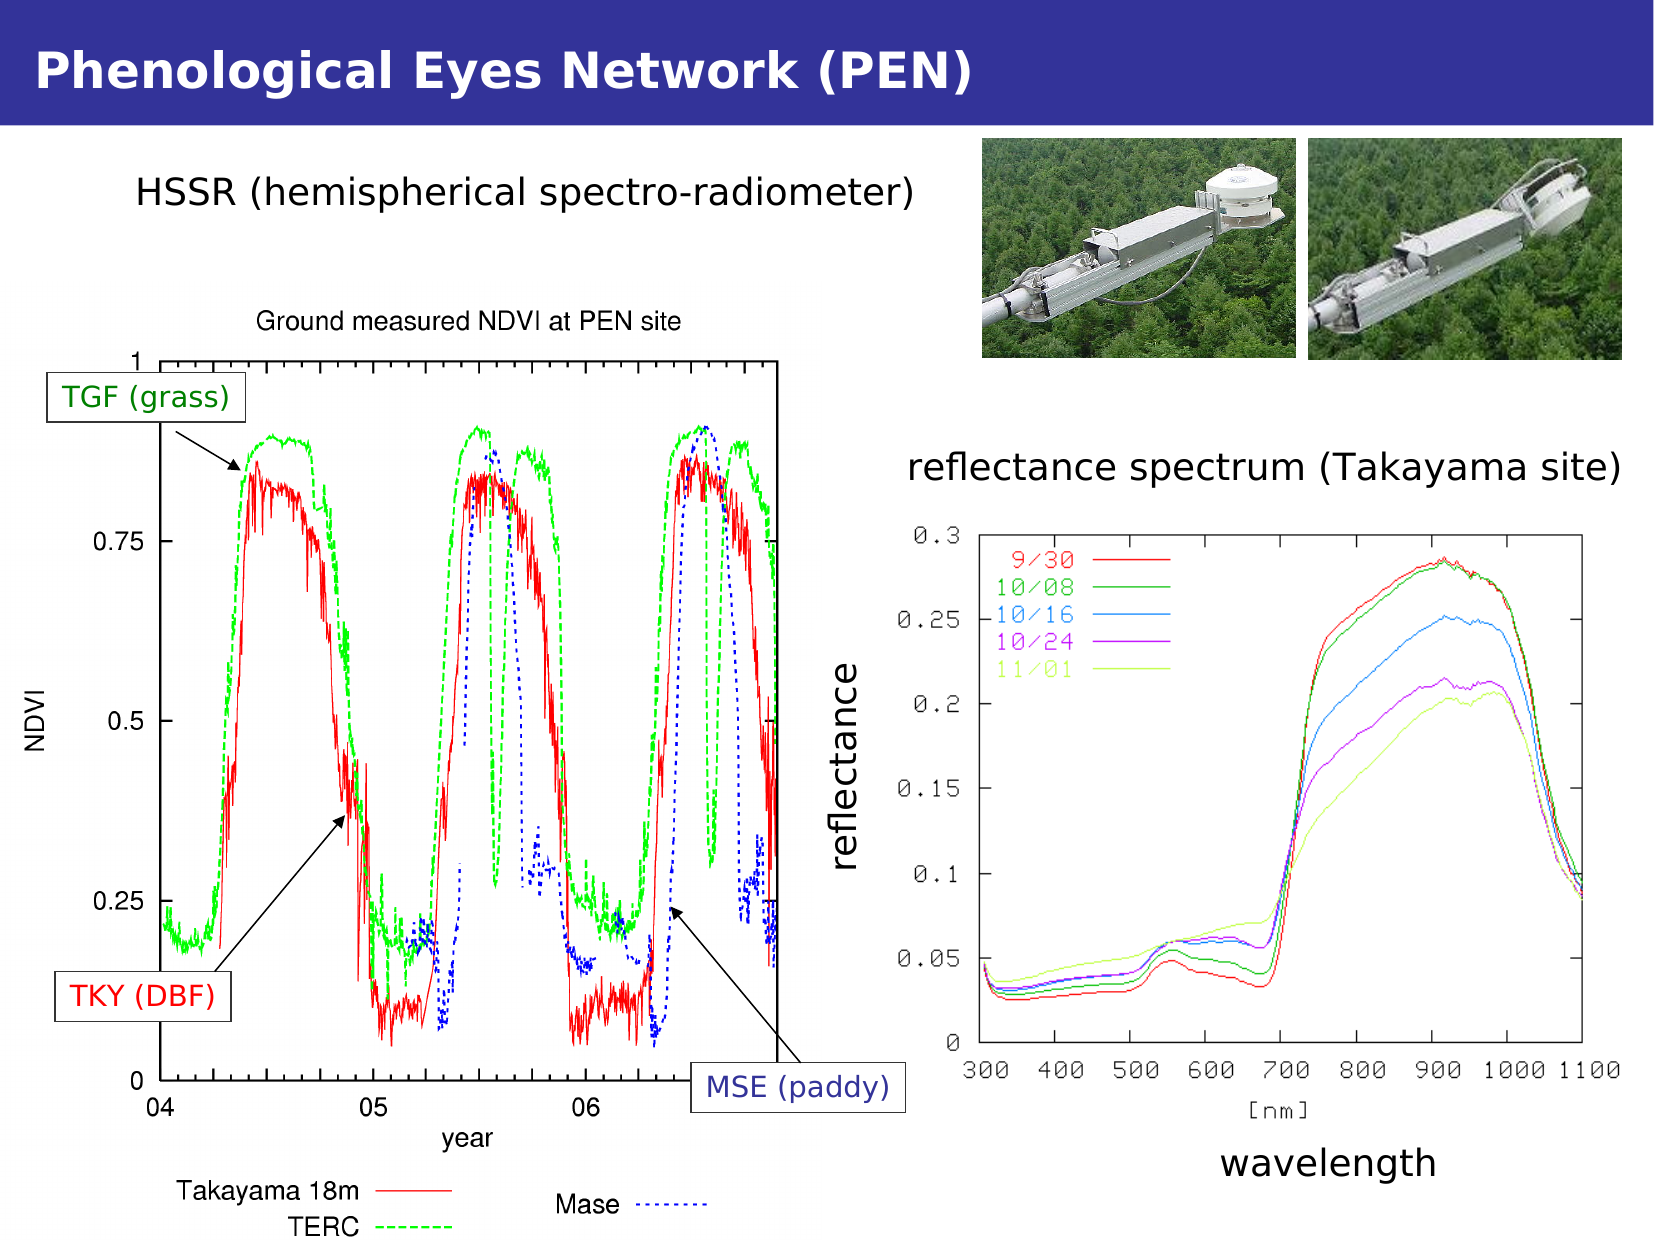

Phenological Eyes Network (PEN)
HSSR (hemispherical spectro-radiometer)
TGF (grass)
reflectance spectrum (Takayama site)
reflectance
TKY (DBF)
MSE (paddy)
wavelength